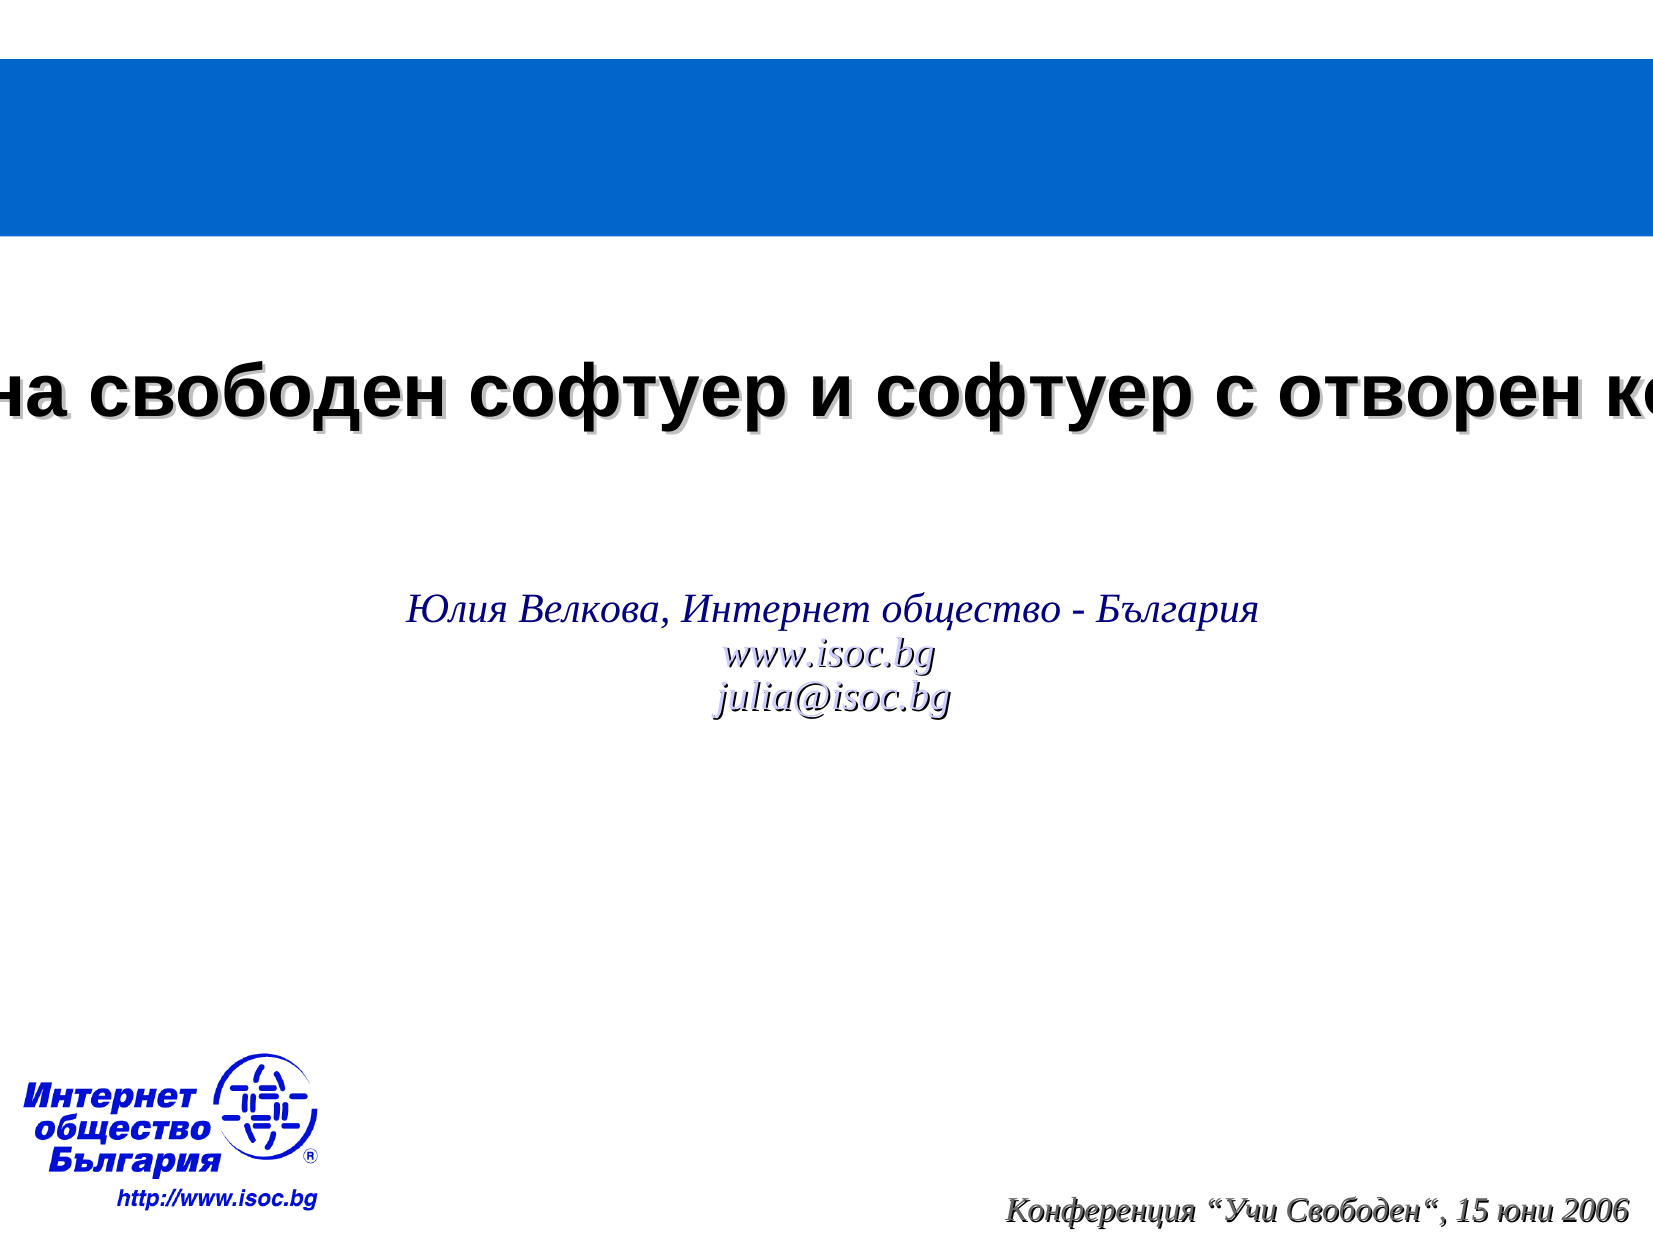

Примери за използване на свободен софтуер и софтуер с отворен код в училищата в Европа
Юлия Велкова, Интернет общество - България
www.isoc.bg
julia@isoc.bg
#